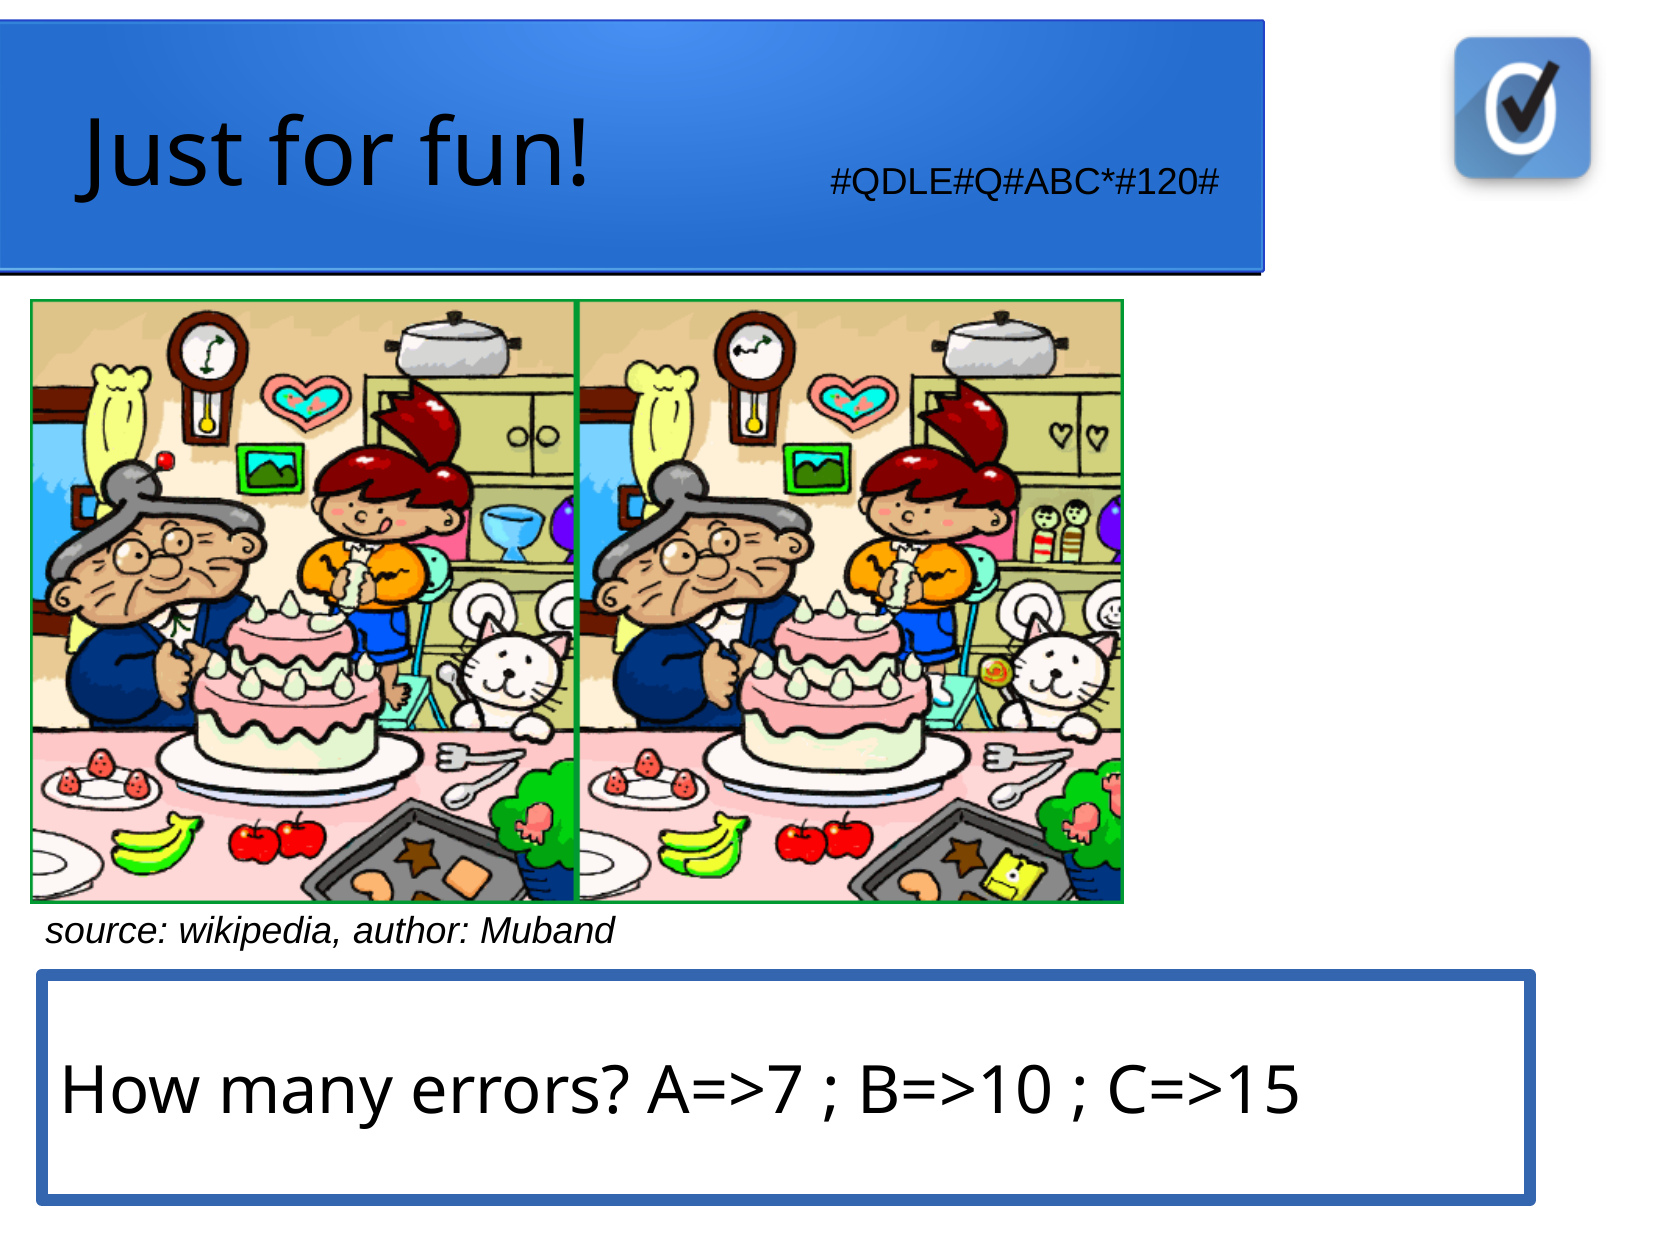

# Just for fun!
#QDLE#Q#ABC*#120#
source: wikipedia, author: Muband
How many errors? A=>7 ; B=>10 ; C=>15